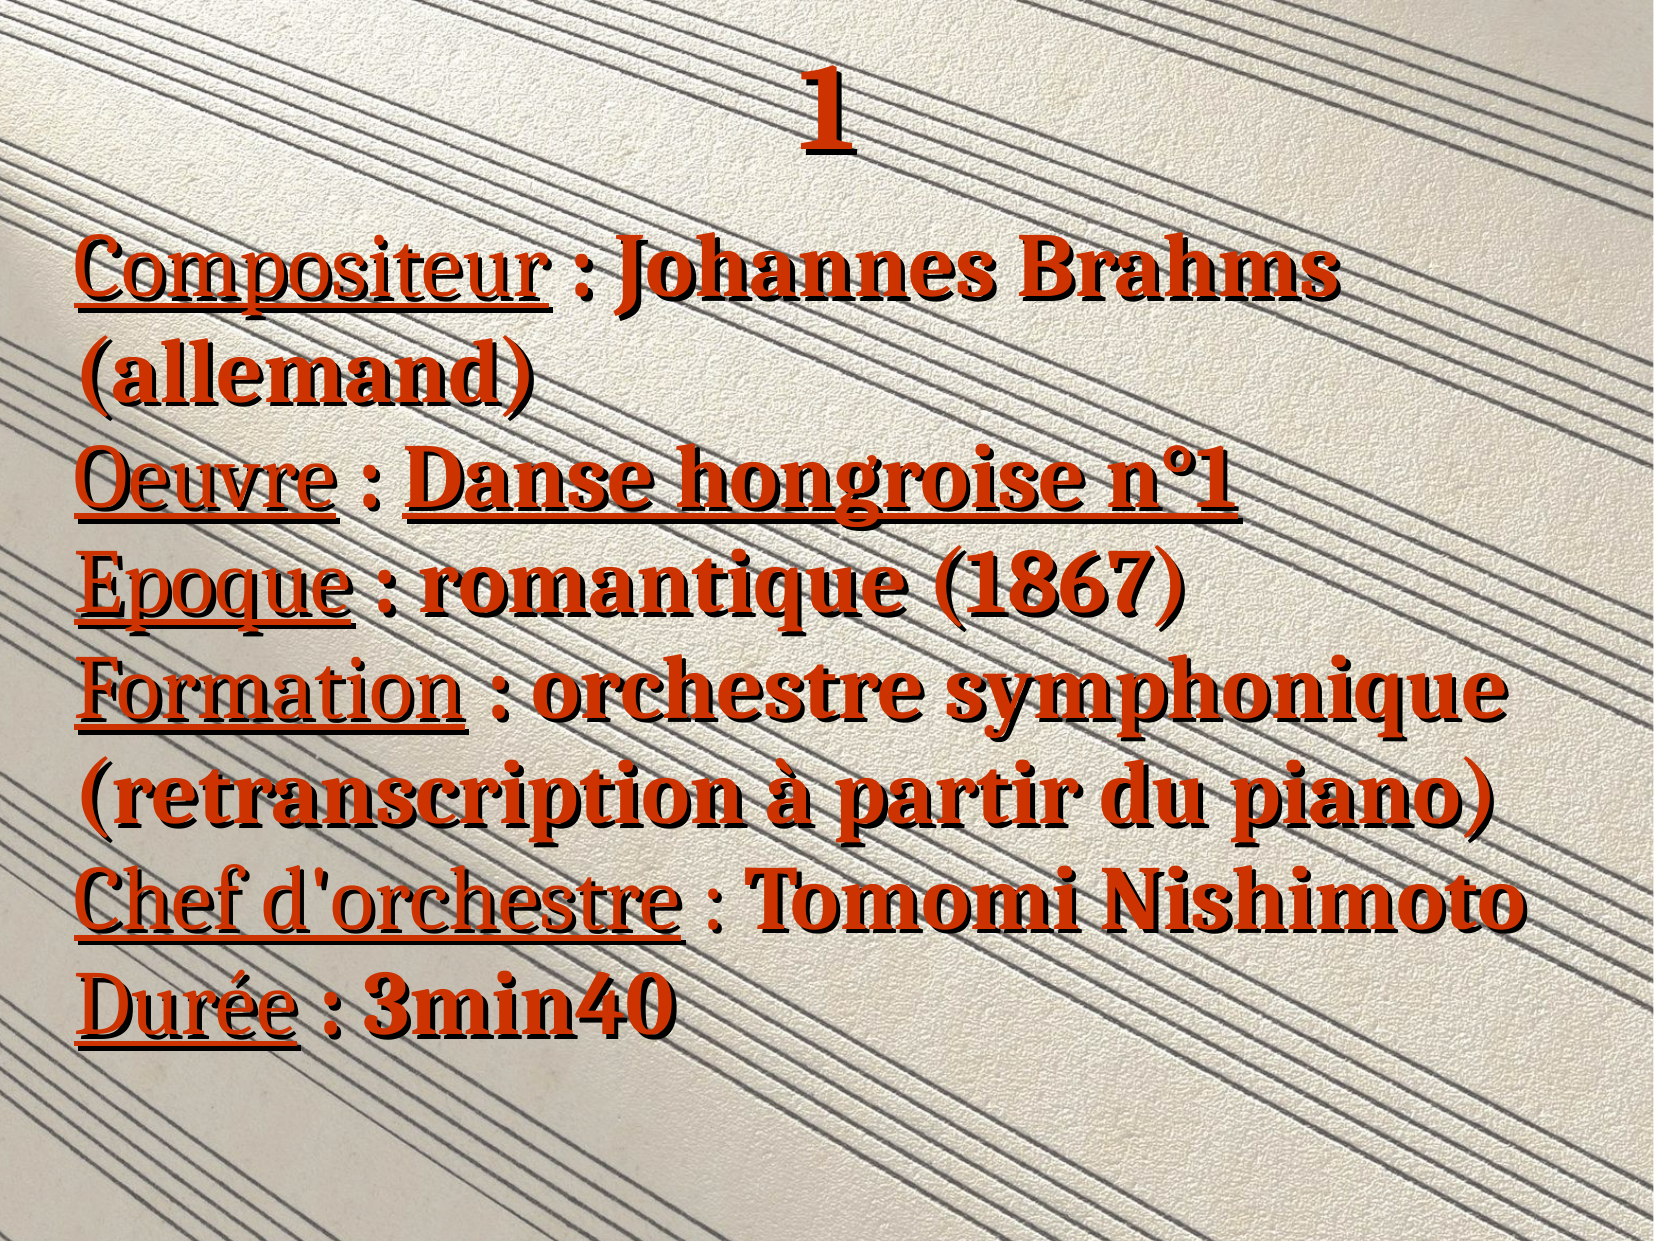

1
Compositeur : Johannes Brahms (allemand)
Oeuvre : Danse hongroise n°1
Epoque : romantique (1867)
Formation : orchestre symphonique (retranscription à partir du piano)
Chef d'orchestre : Tomomi Nishimoto
Durée : 3min40